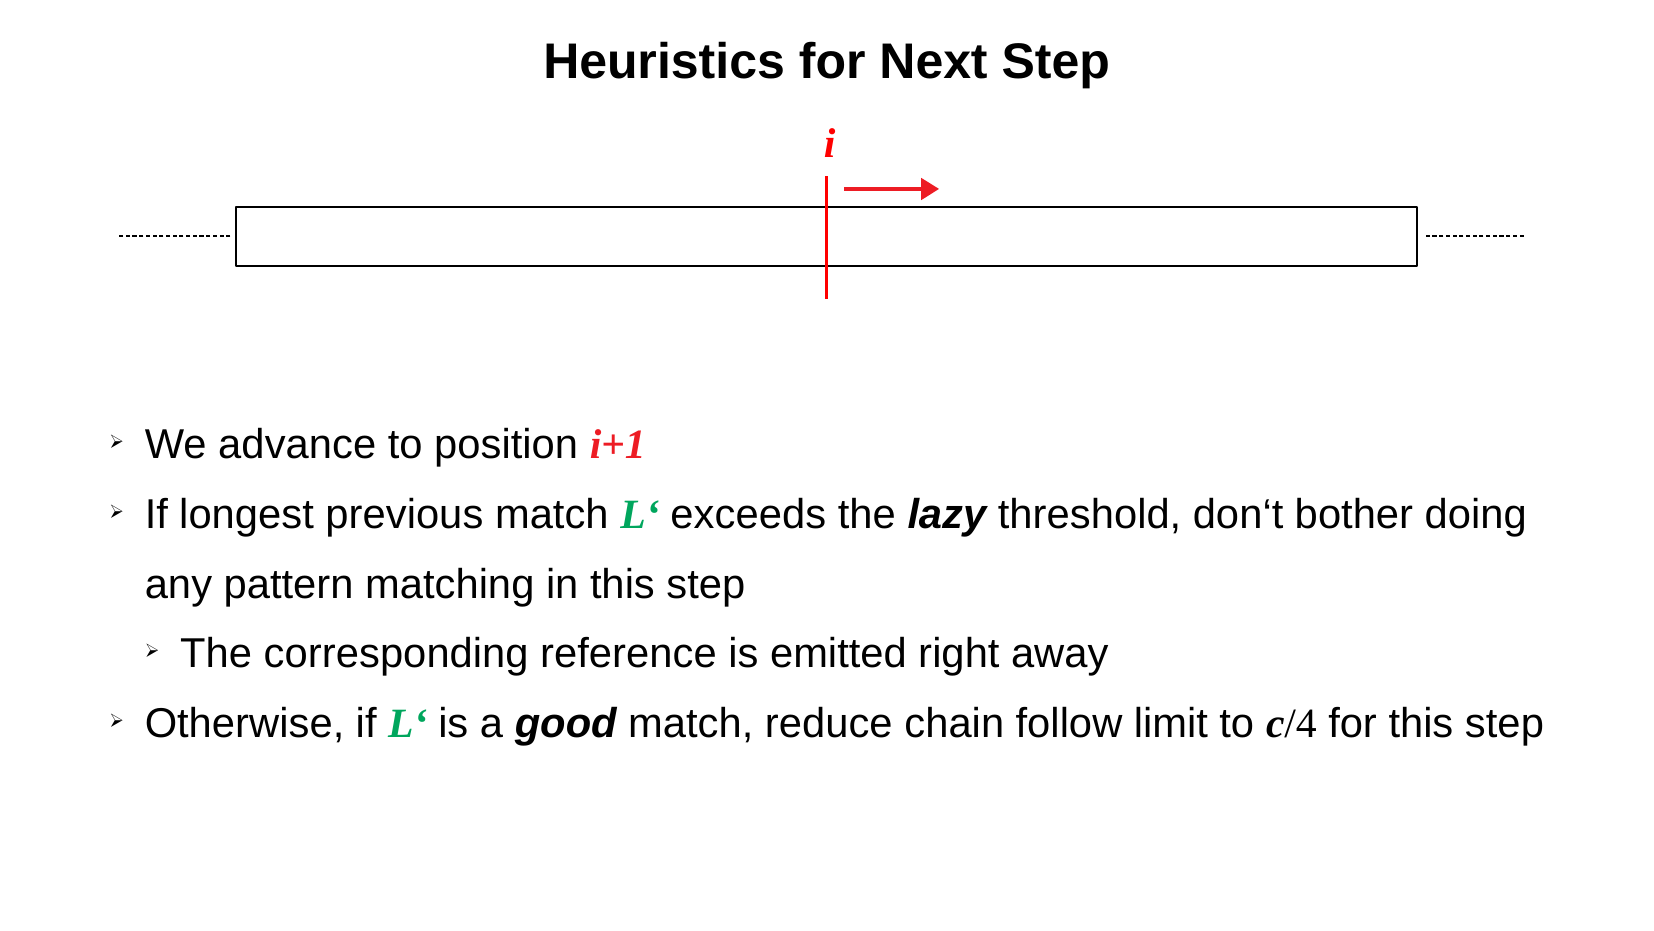

Heuristics for Next Step
i
We advance to position i+1
If longest previous match L‘ exceeds the lazy threshold, don‘t bother doing
any pattern matching in this step
The corresponding reference is emitted right away
Otherwise, if L‘ is a good match, reduce chain follow limit to c/4 for this step